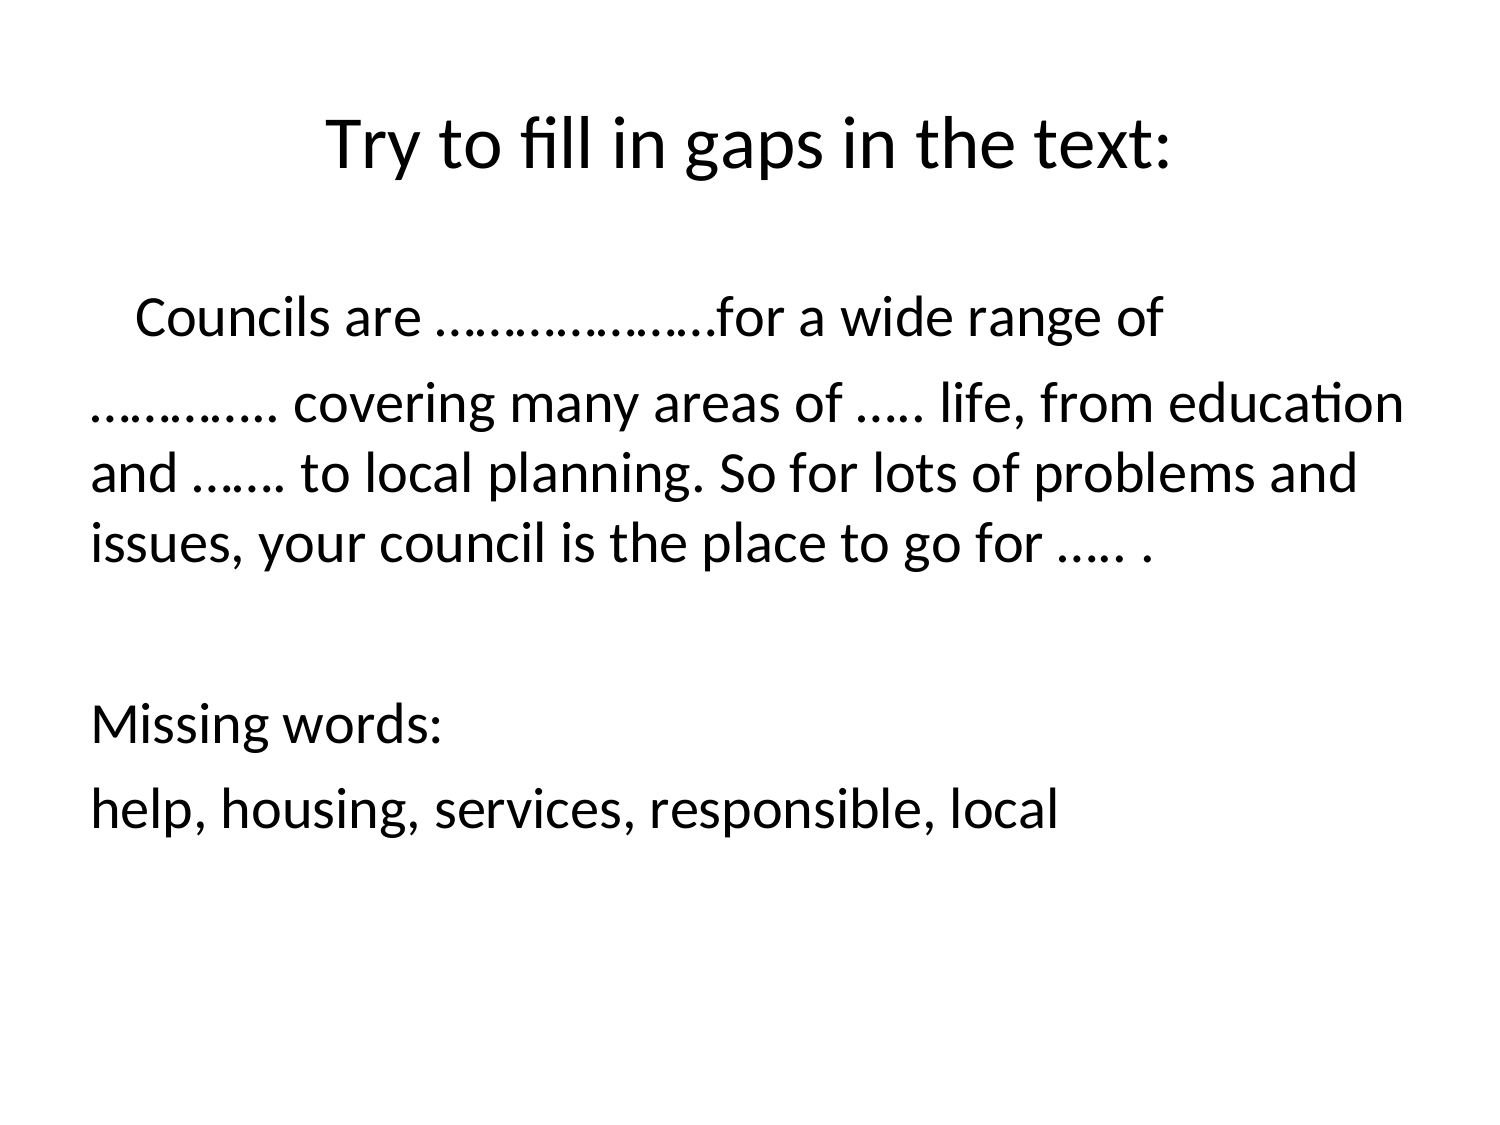

# Try to fill in gaps in the text:
 Councils are …………………for a wide range of
………….. covering many areas of ….. life, from education and ……. to local planning. So for lots of problems and issues, your council is the place to go for ….. .
Missing words:
help, housing, services, responsible, local